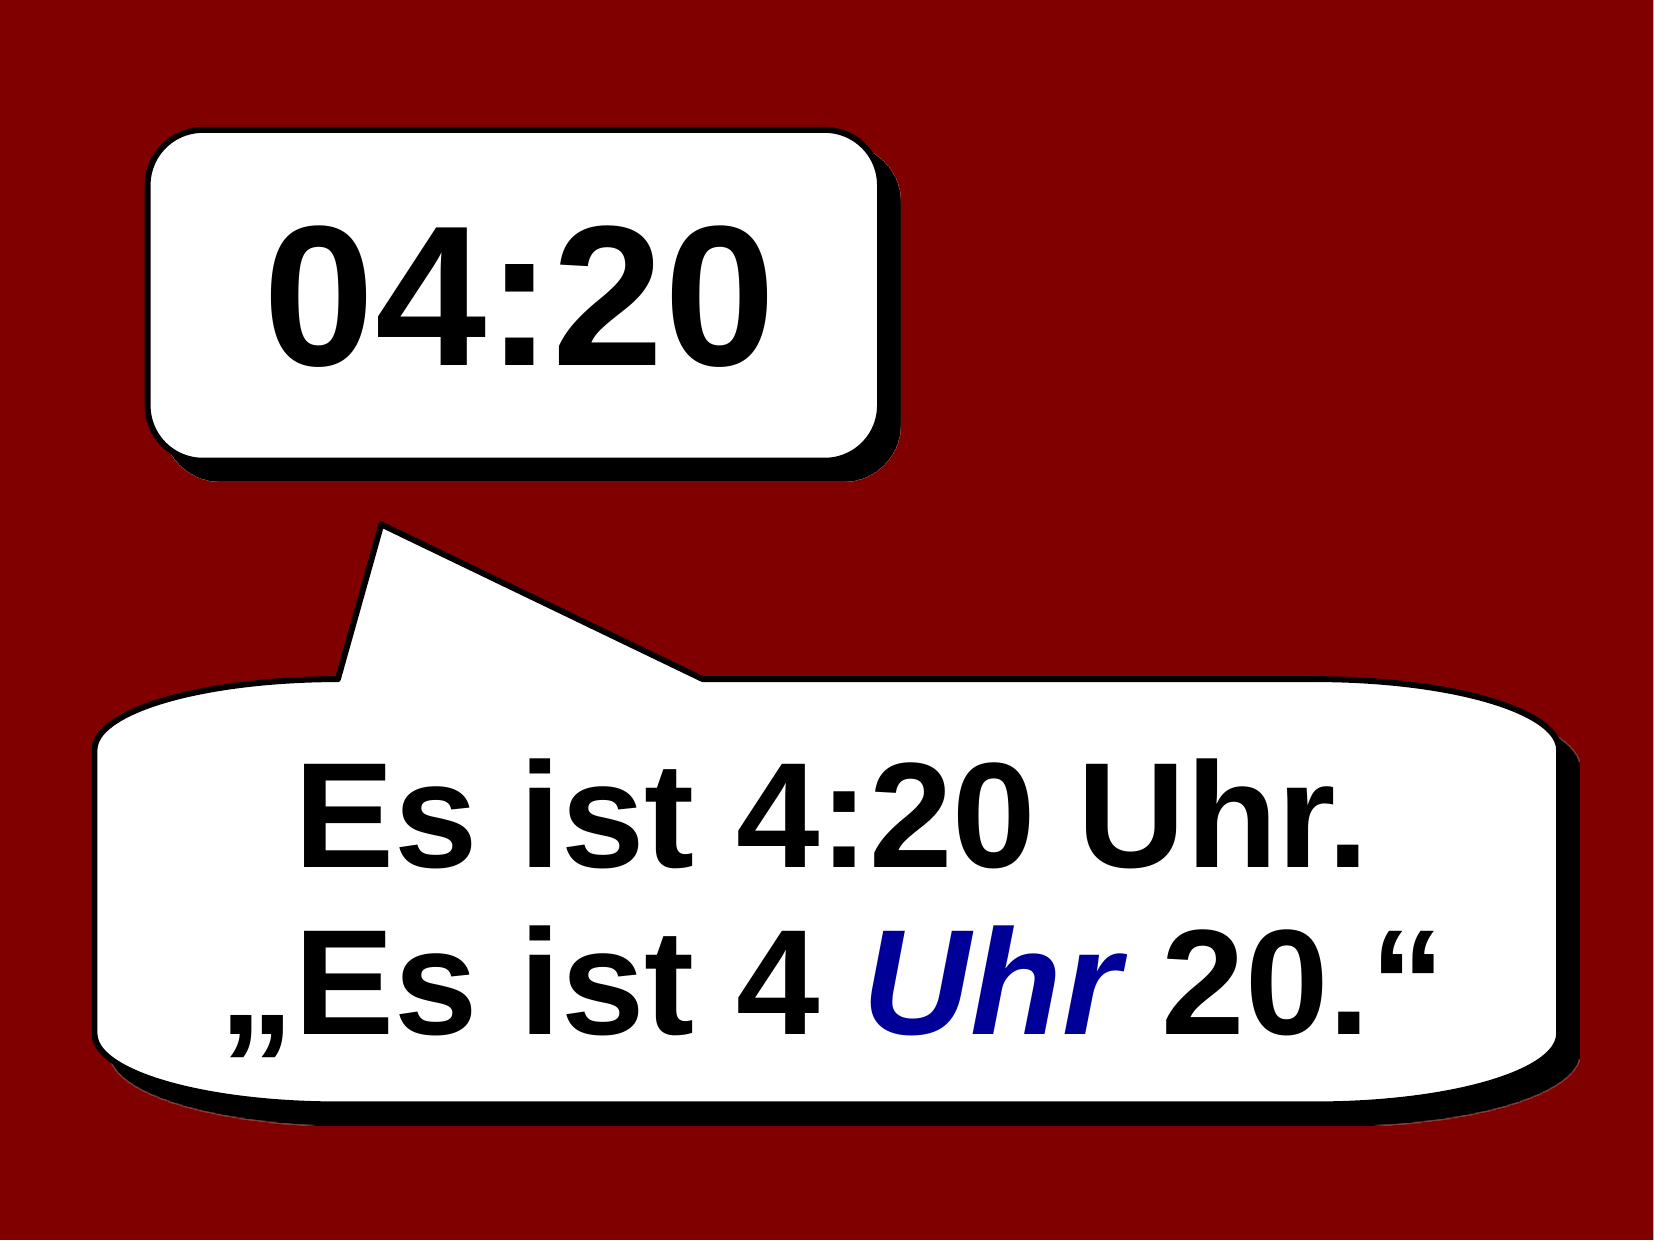

04:20
Es ist 4:20 Uhr.
„Es ist 4 Uhr 20.“